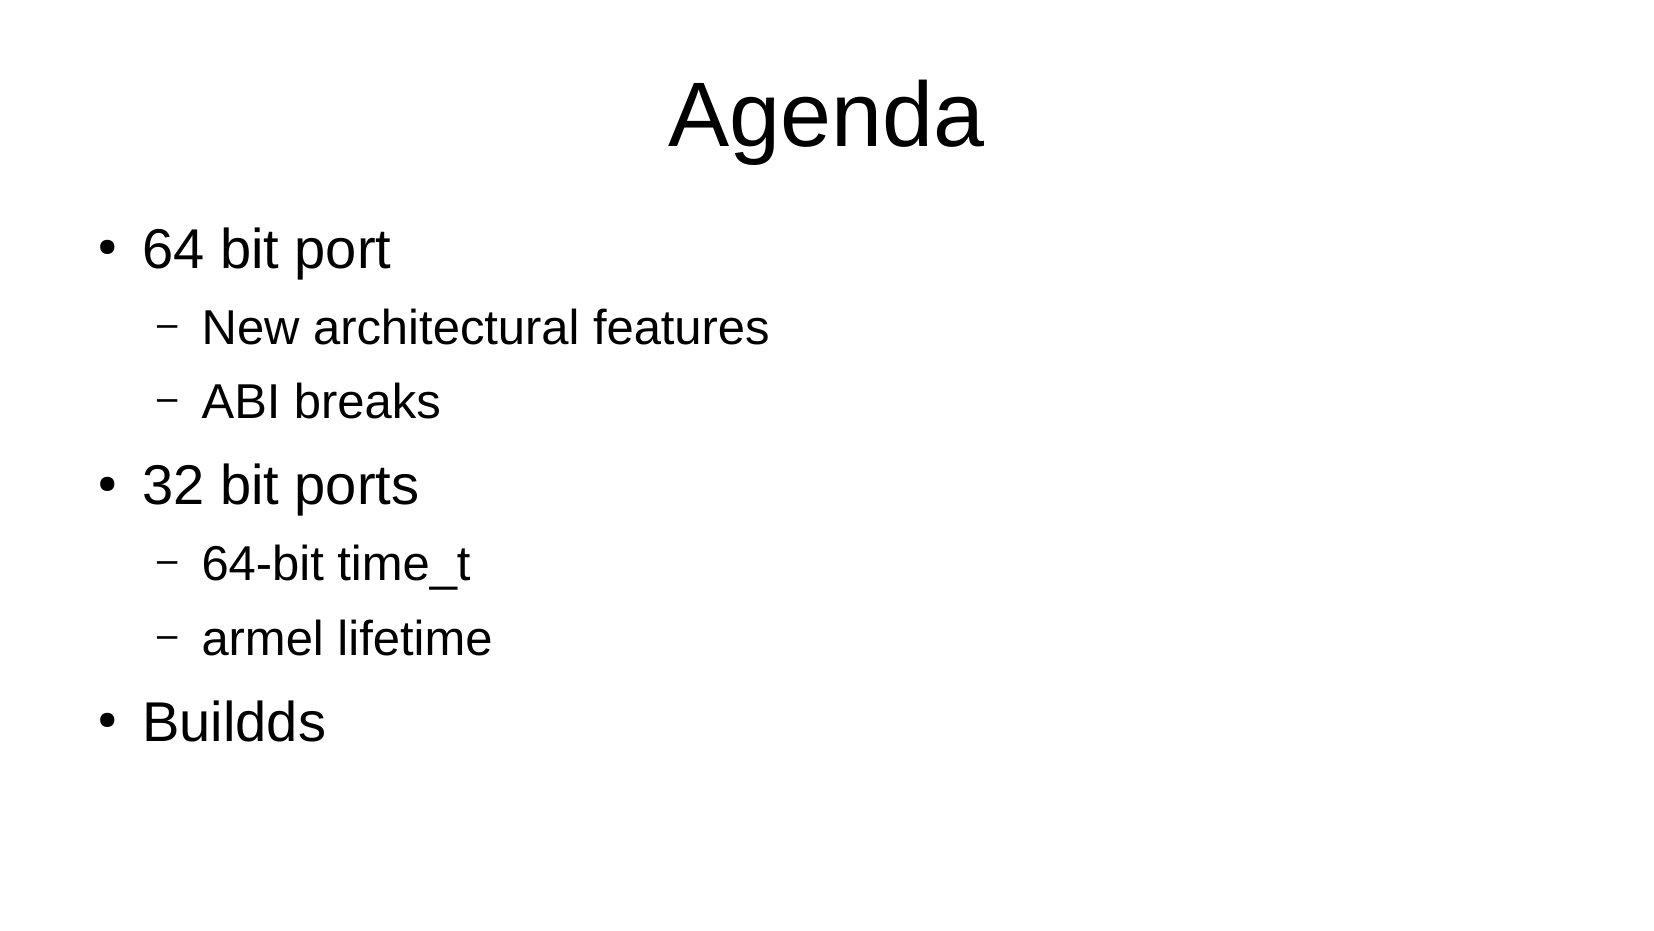

# Agenda
64 bit port
New architectural features
ABI breaks
32 bit ports
64-bit time_t
armel lifetime
Buildds